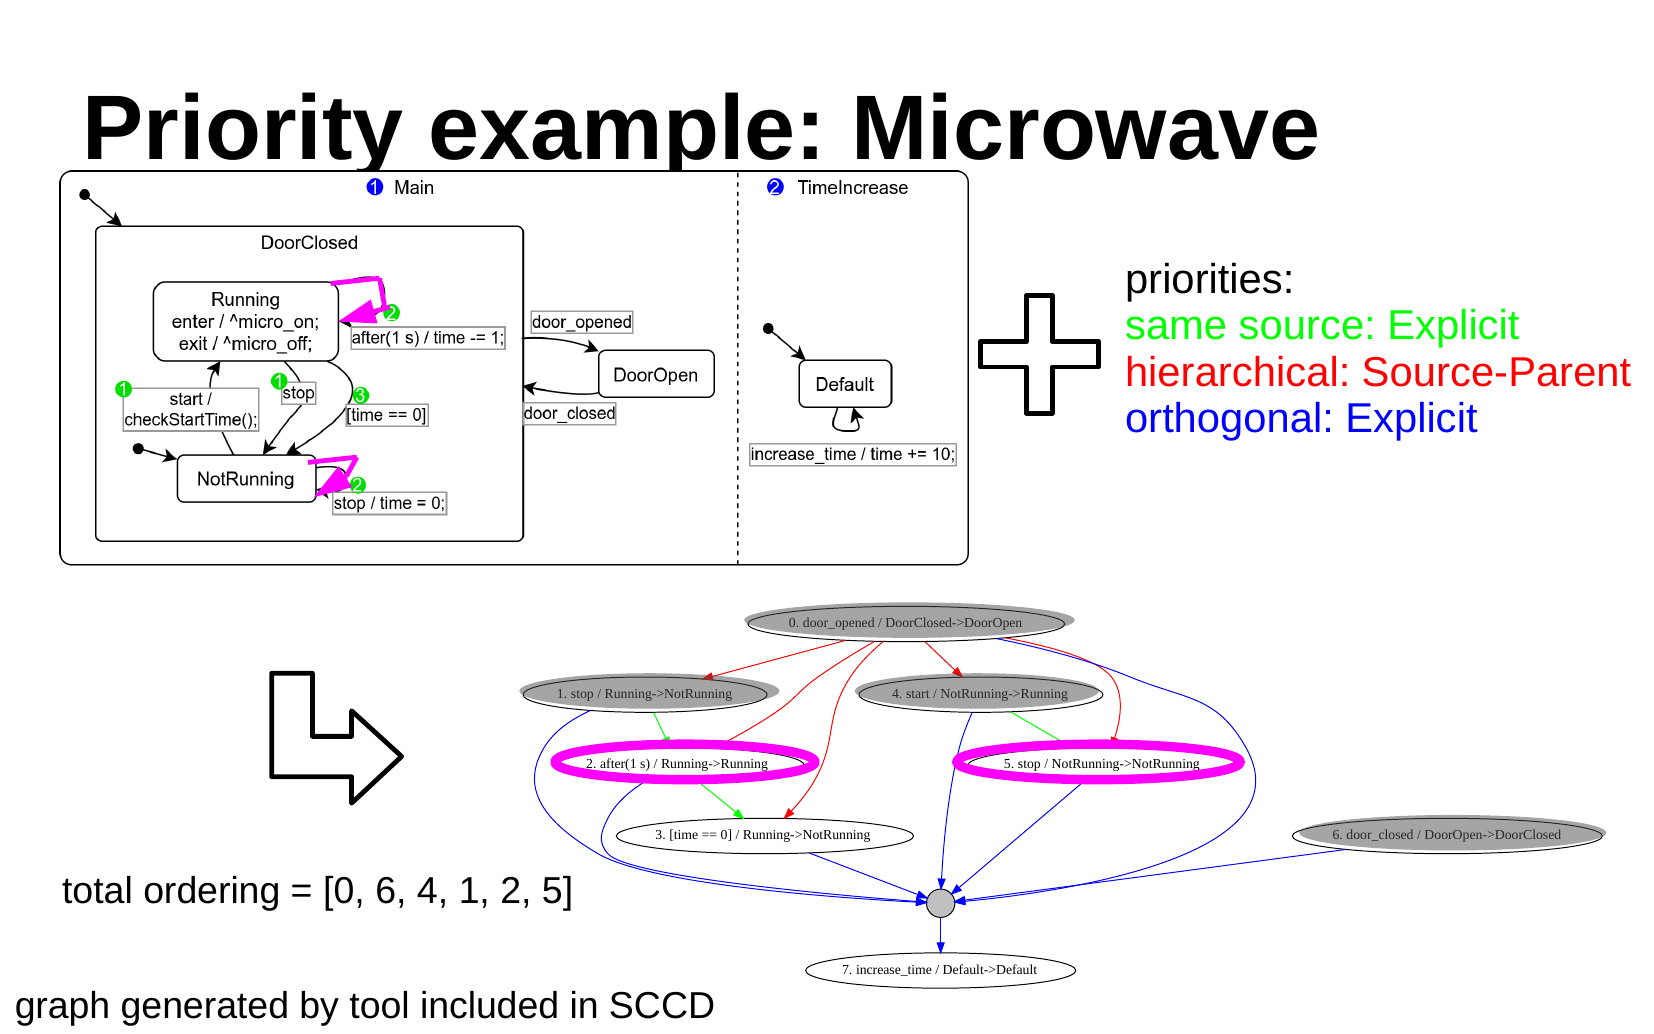

# Priority example: Microwave
priorities:
same source: Explicit
hierarchical: Source-Parent
orthogonal: Explicit
total ordering = [0, 6, 4, 1, 2, 5]
45
graph generated by tool included in SCCD